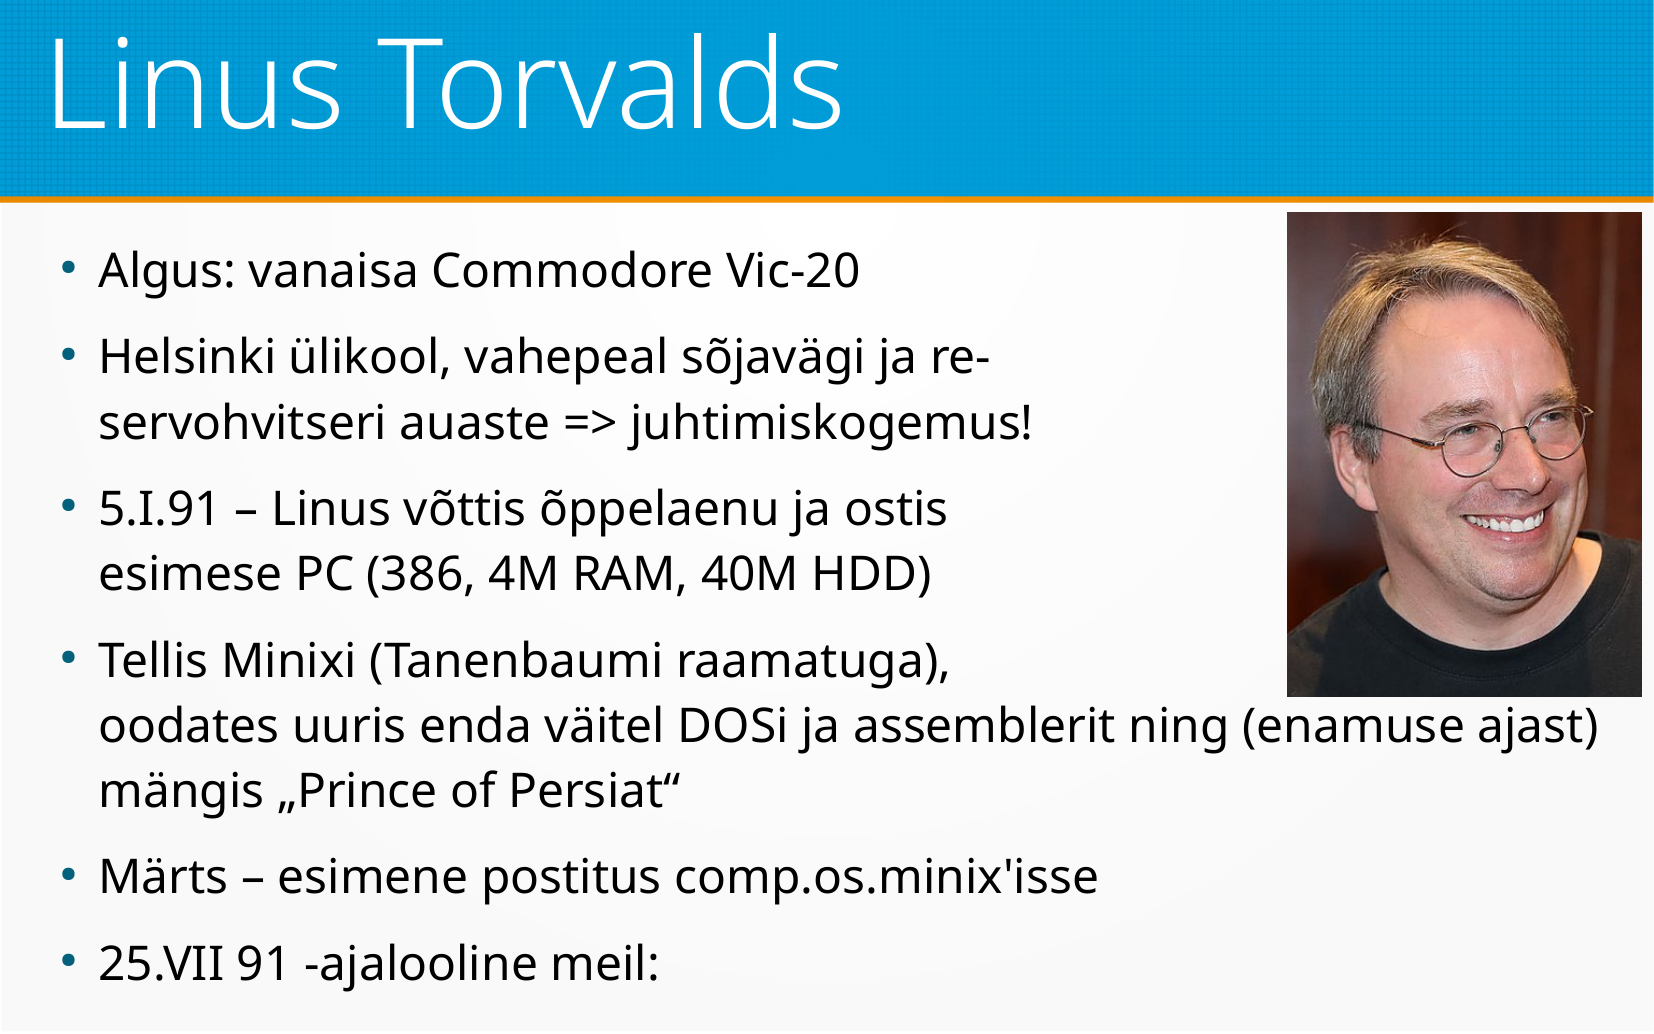

# Linus Torvalds
Algus: vanaisa Commodore Vic-20
Helsinki ülikool, vahepeal sõjavägi ja re-
servohvitseri auaste => juhtimiskogemus!
5.I.91 – Linus võttis õppelaenu ja ostis
esimese PC (386, 4M RAM, 40M HDD)
Tellis Minixi (Tanenbaumi raamatuga),
oodates uuris enda väitel DOSi ja assemblerit ning (enamuse ajast) mängis „Prince of Persiat“
Märts – esimene postitus comp.os.minix'isse
25.VII 91 -ajalooline meil: